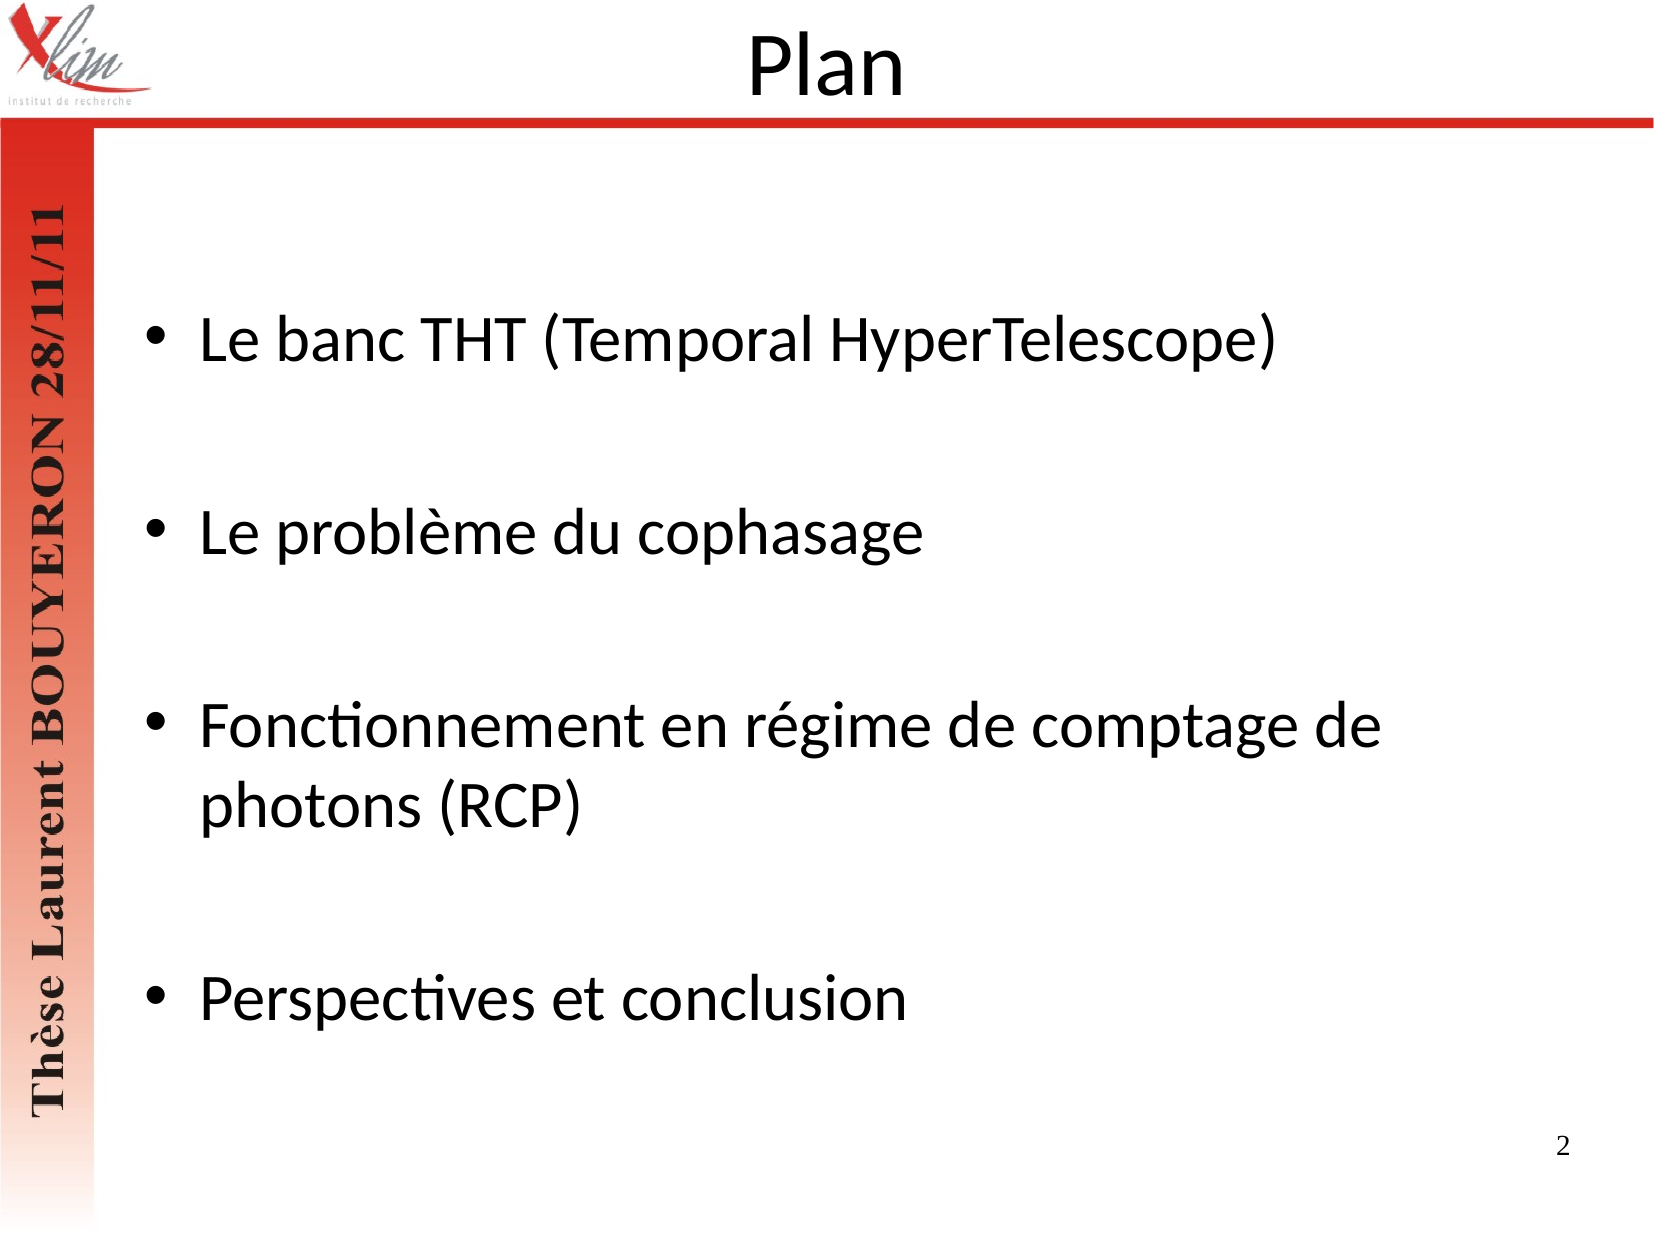

Plan
Le banc THT (Temporal HyperTelescope)
Le problème du cophasage
Fonctionnement en régime de comptage de photons (RCP)
Perspectives et conclusion
2